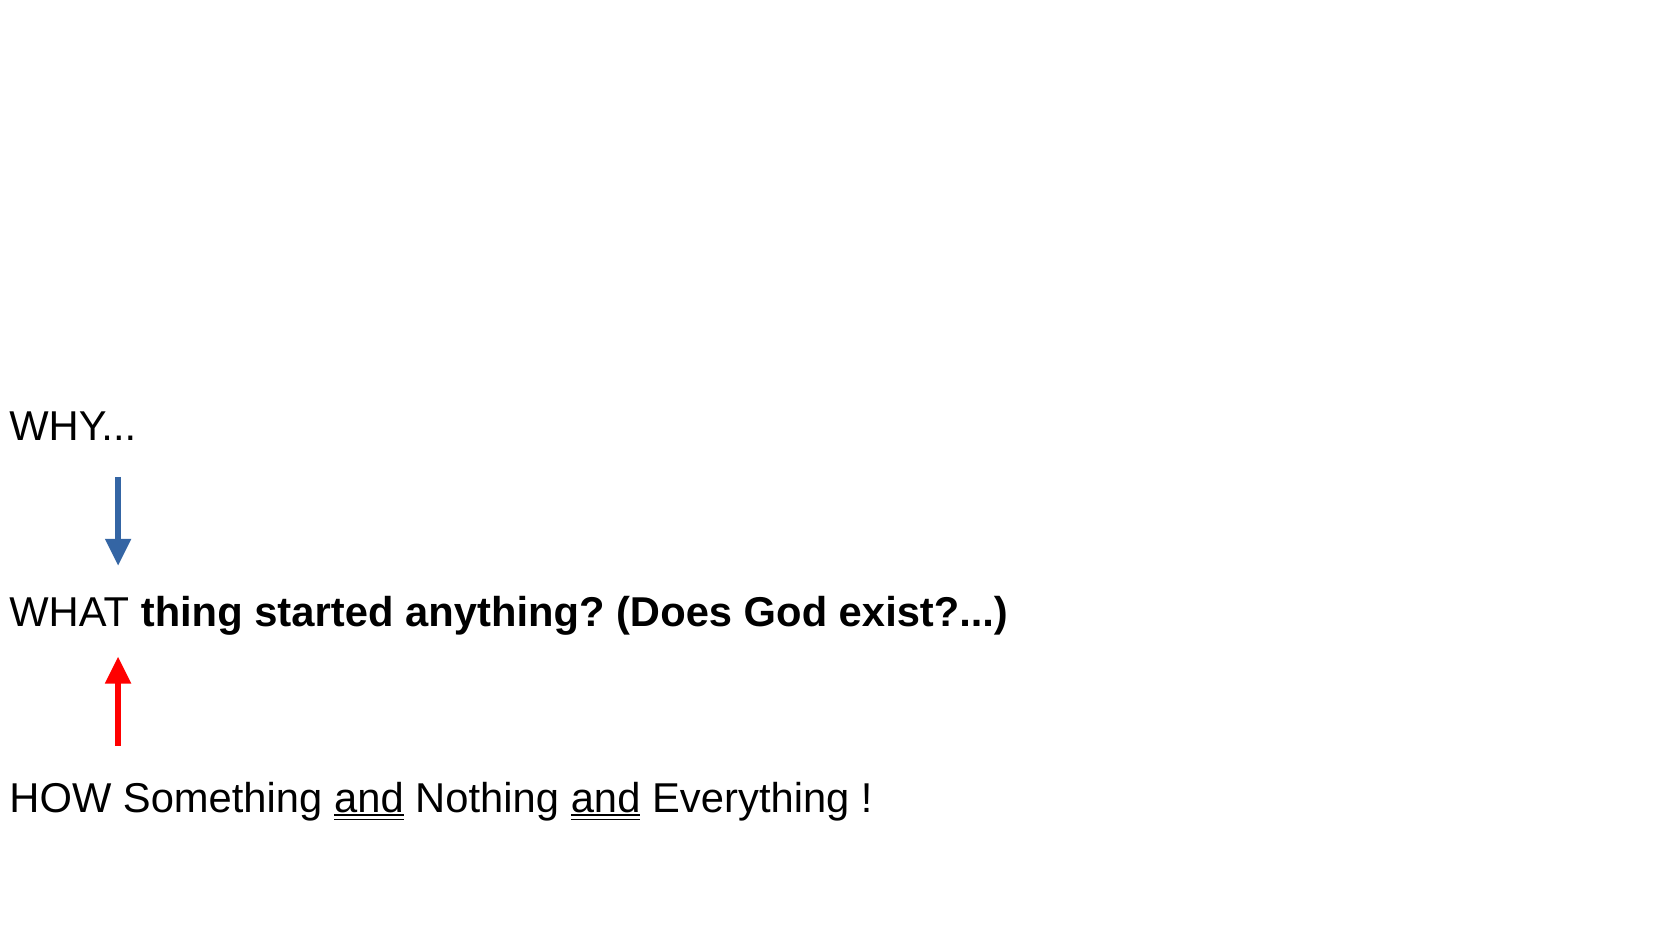

WHY...
WHAT thing started anything? (Does God exist?...)
HOW Something and Nothing and Everything !